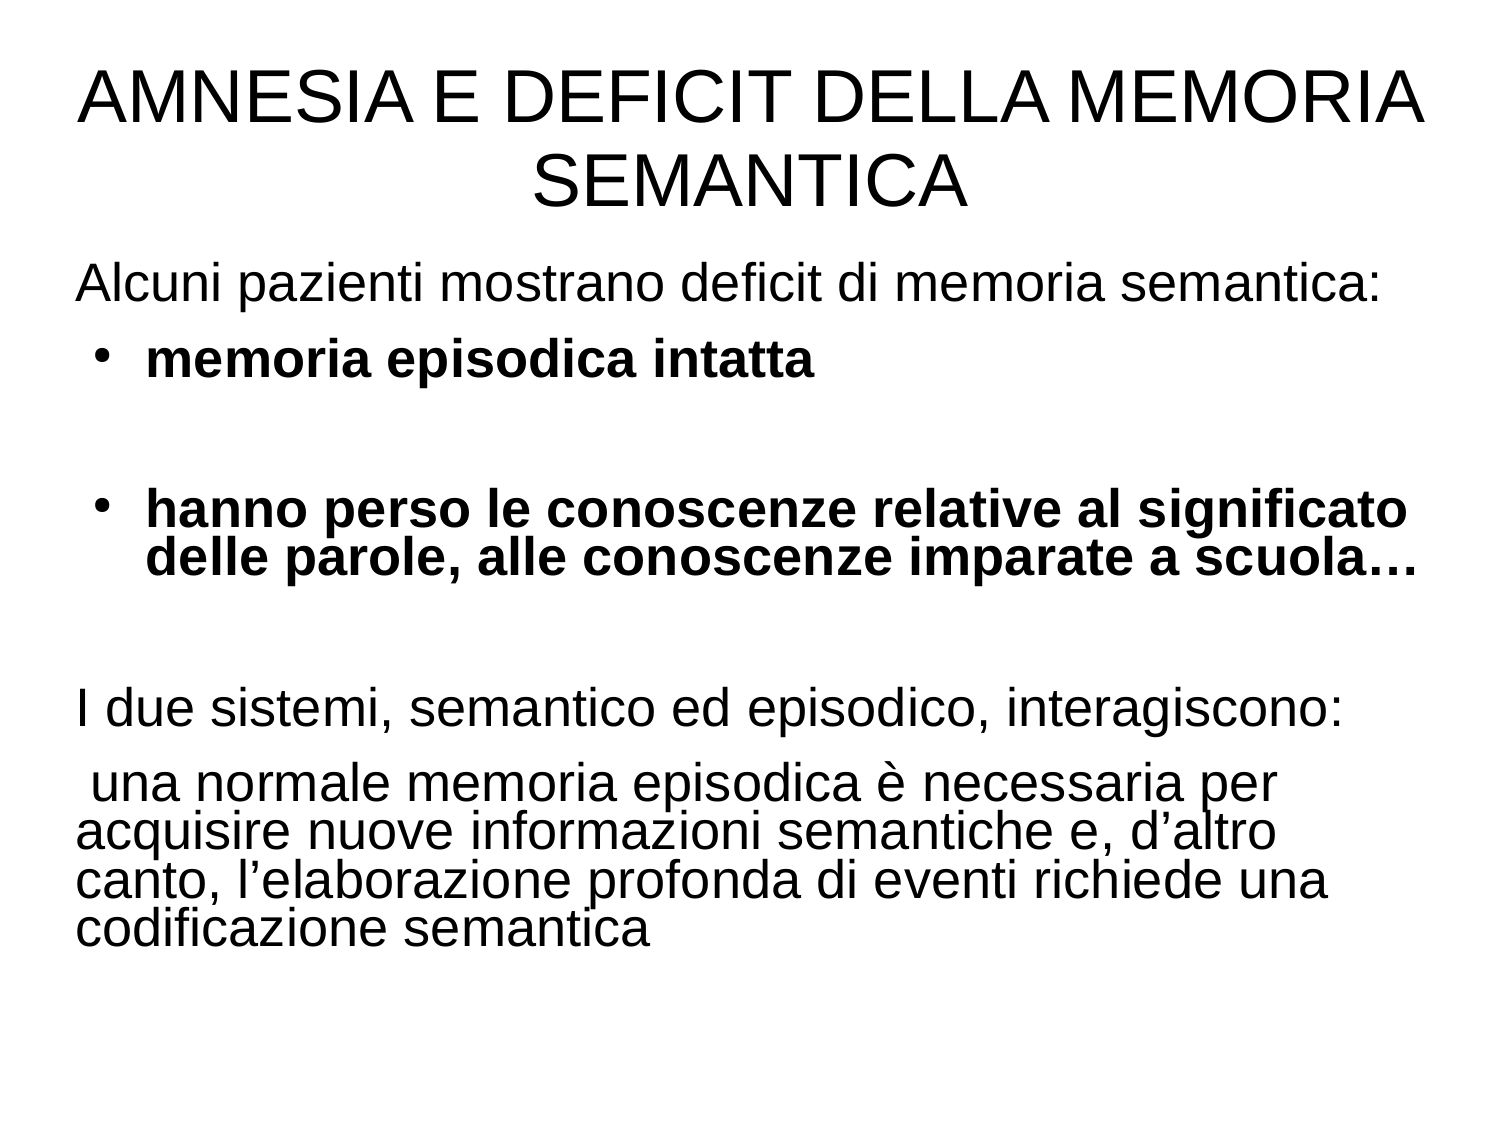

# AMNESIA E DEFICIT DELLA MEMORIA SEMANTICA
Alcuni pazienti mostrano deficit di memoria semantica:
memoria episodica intatta
hanno perso le conoscenze relative al significato delle parole, alle conoscenze imparate a scuola…
I due sistemi, semantico ed episodico, interagiscono:
 una normale memoria episodica è necessaria per acquisire nuove informazioni semantiche e, d’altro canto, l’elaborazione profonda di eventi richiede una codificazione semantica